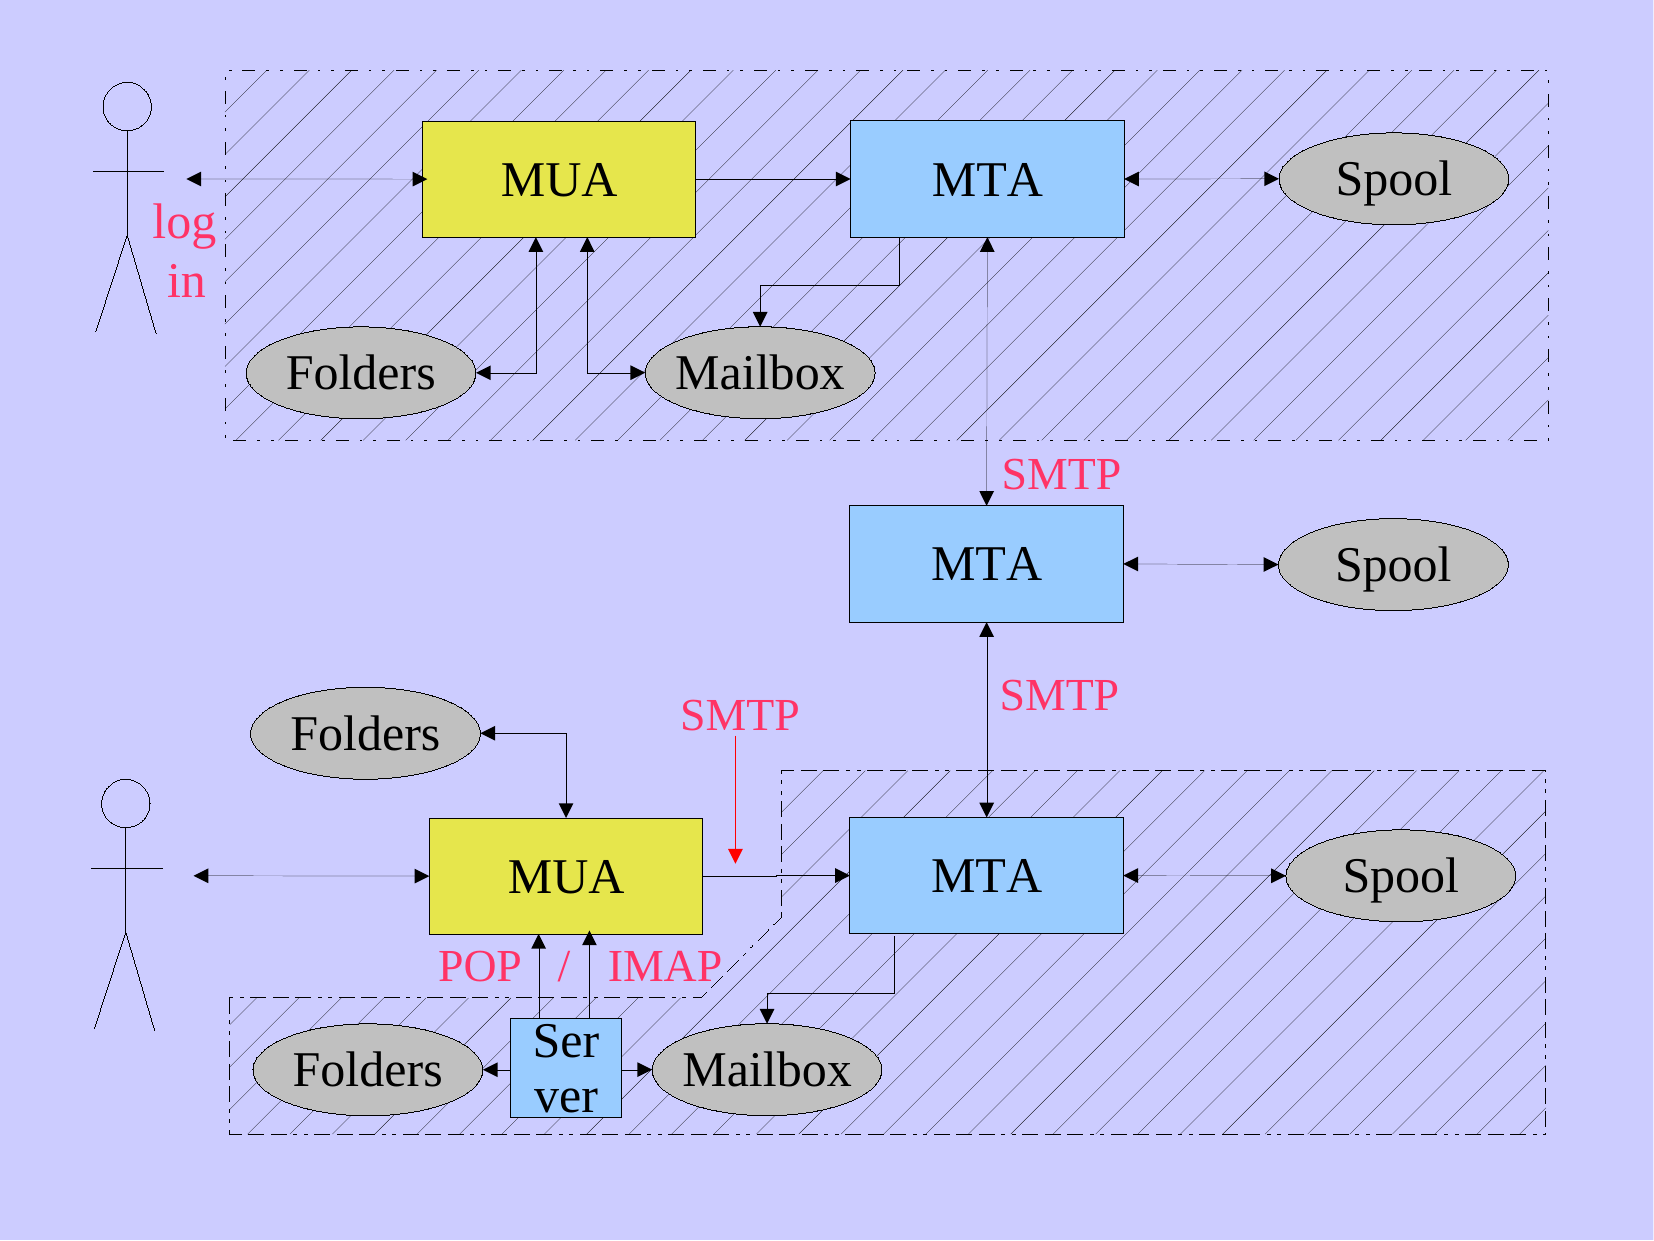

log
in
MTA
MUA
Spool
Mailbox
Folders
SMTP
MTA
Spool
SMTP
Folders
SMTP
MTA
MUA
Spool
POP / IMAP
Ser­
ver
Mailbox
Folders